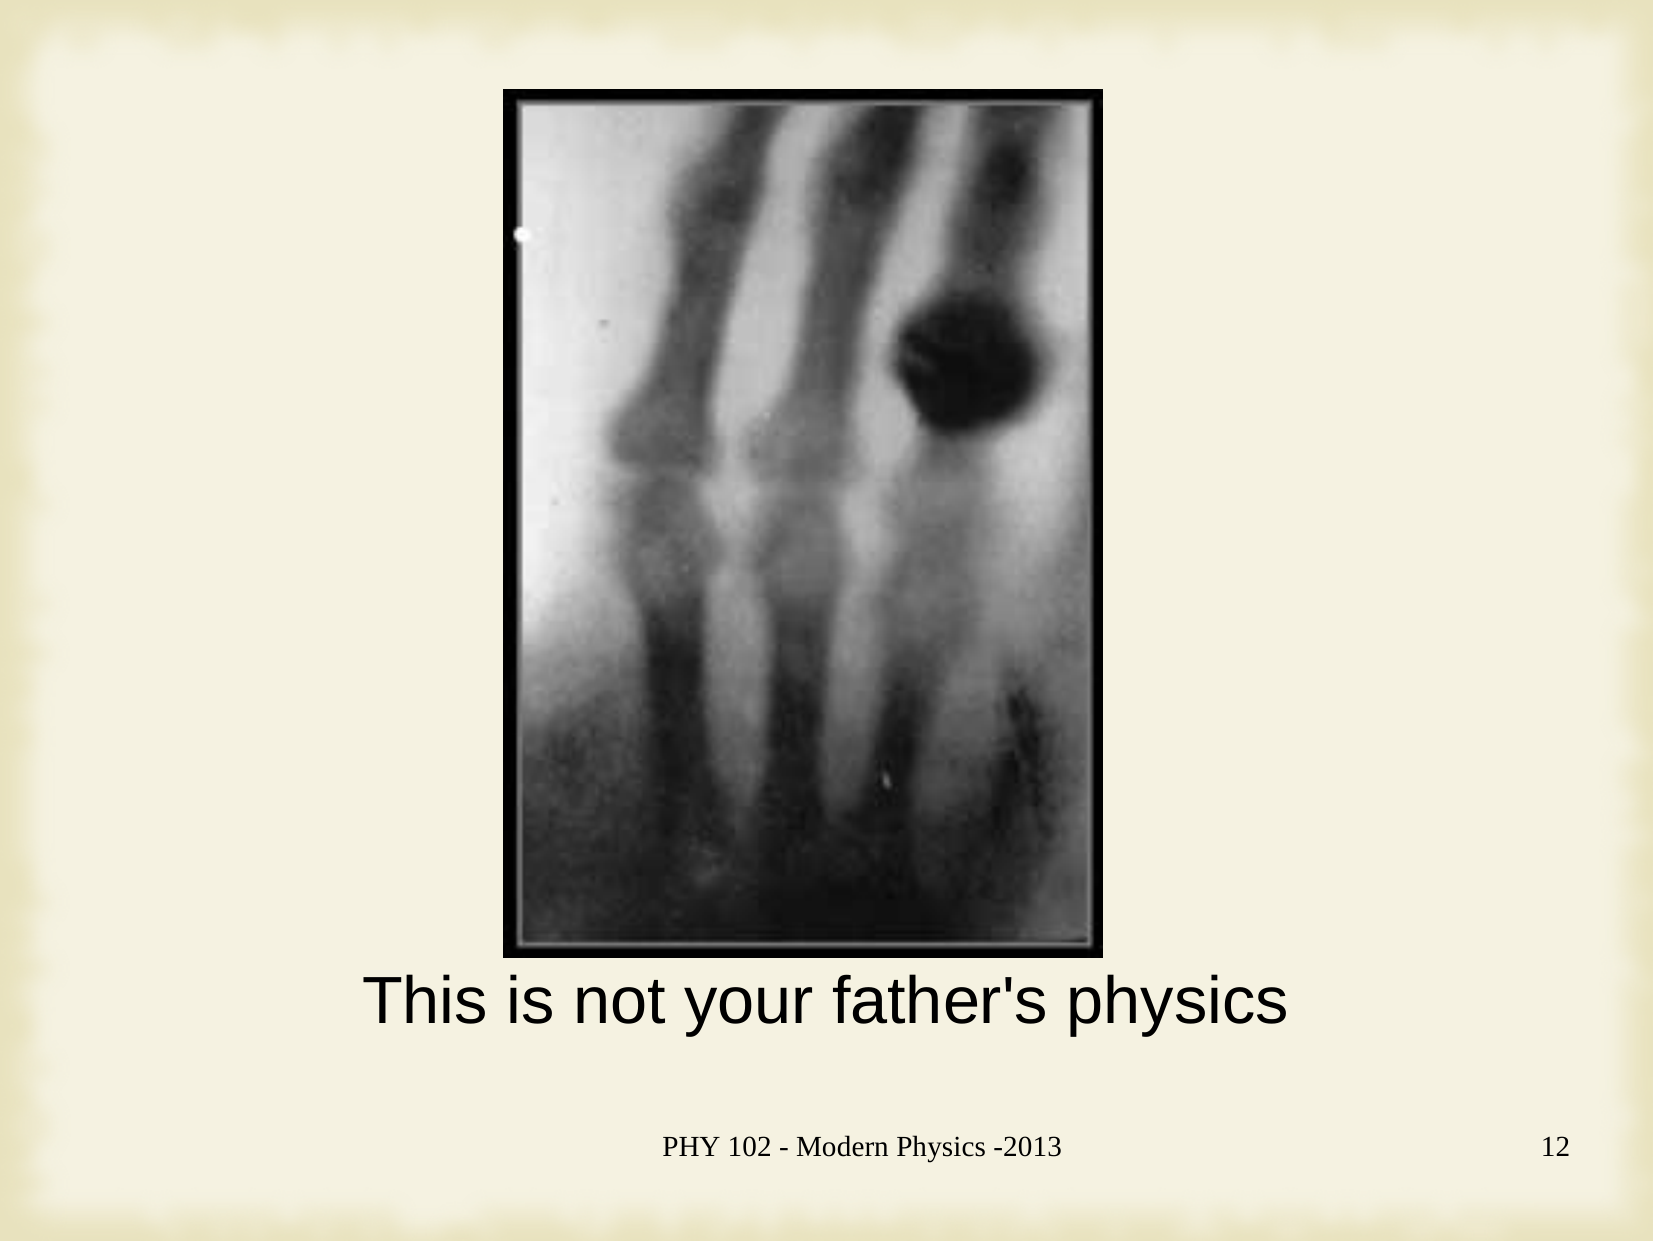

#
This is not your father's physics
PHY 102 - Modern Physics -2013
12